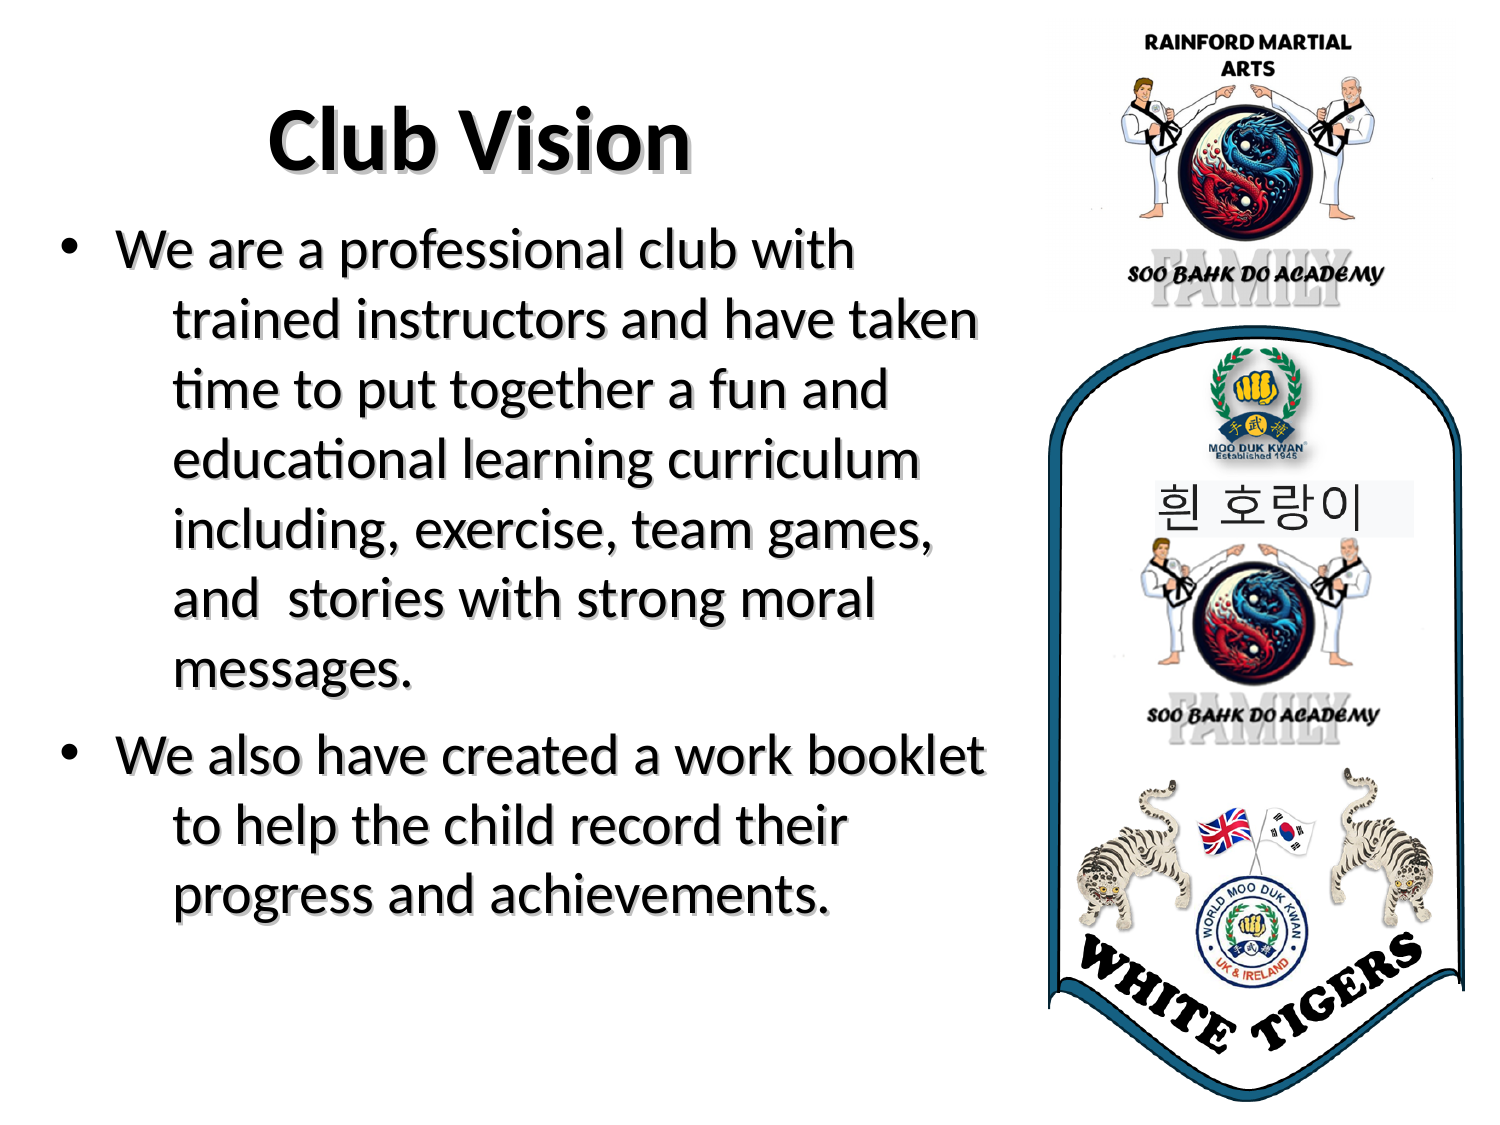

# Club Vision
We are a professional club with trained instructors and have taken time to put together a fun and educational learning curriculum including, exercise, team games, and stories with strong moral messages.
We also have created a work booklet to help the child record their progress and achievements.